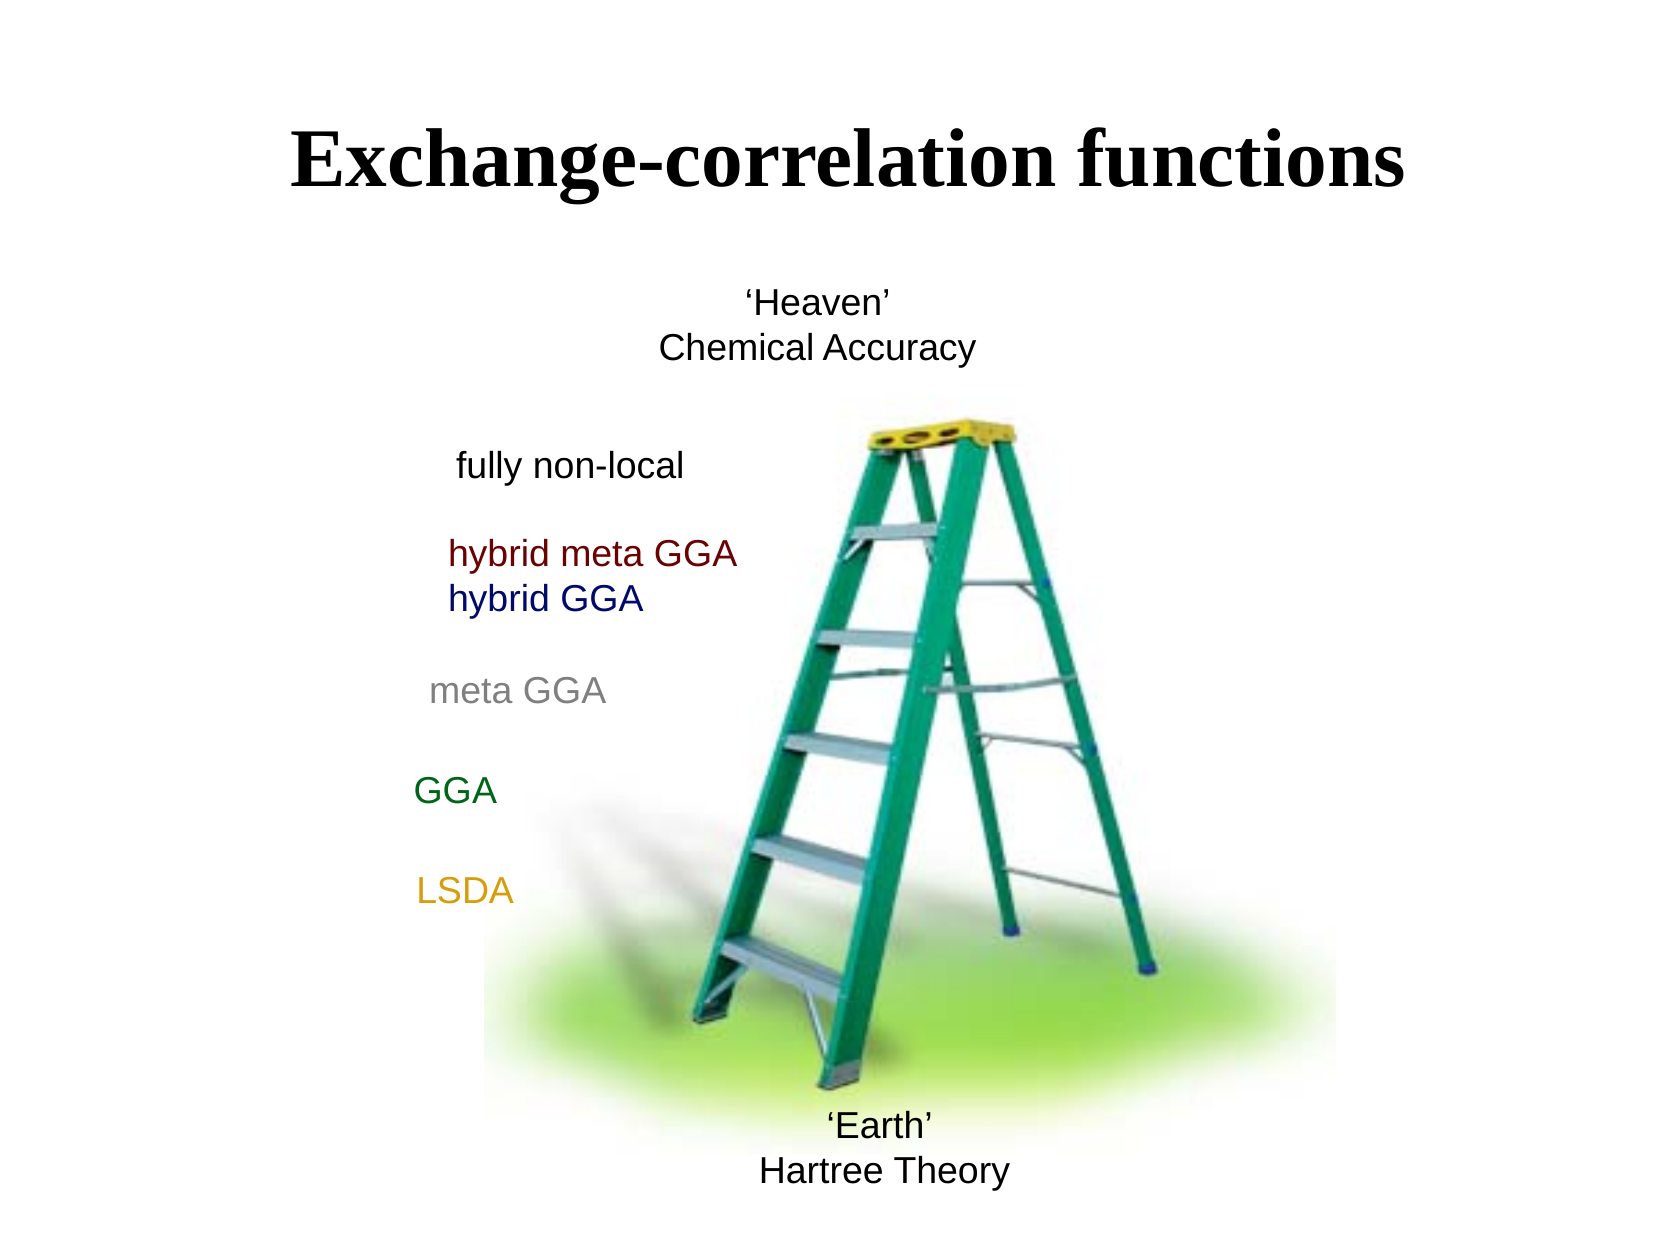

Exchange-correlation functions
‘Heaven’
Chemical Accuracy
fully non-local
hybrid meta GGA
hybrid GGA
meta GGA
GGA
LSDA
‘Earth’
Hartree Theory
Claudio Attaccalite
CNRS/CINaM, Aix-Marseille Universite (FR)
Claudio Attaccalite
CNRS/CINaM, Aix-Marseille Universite (FR)